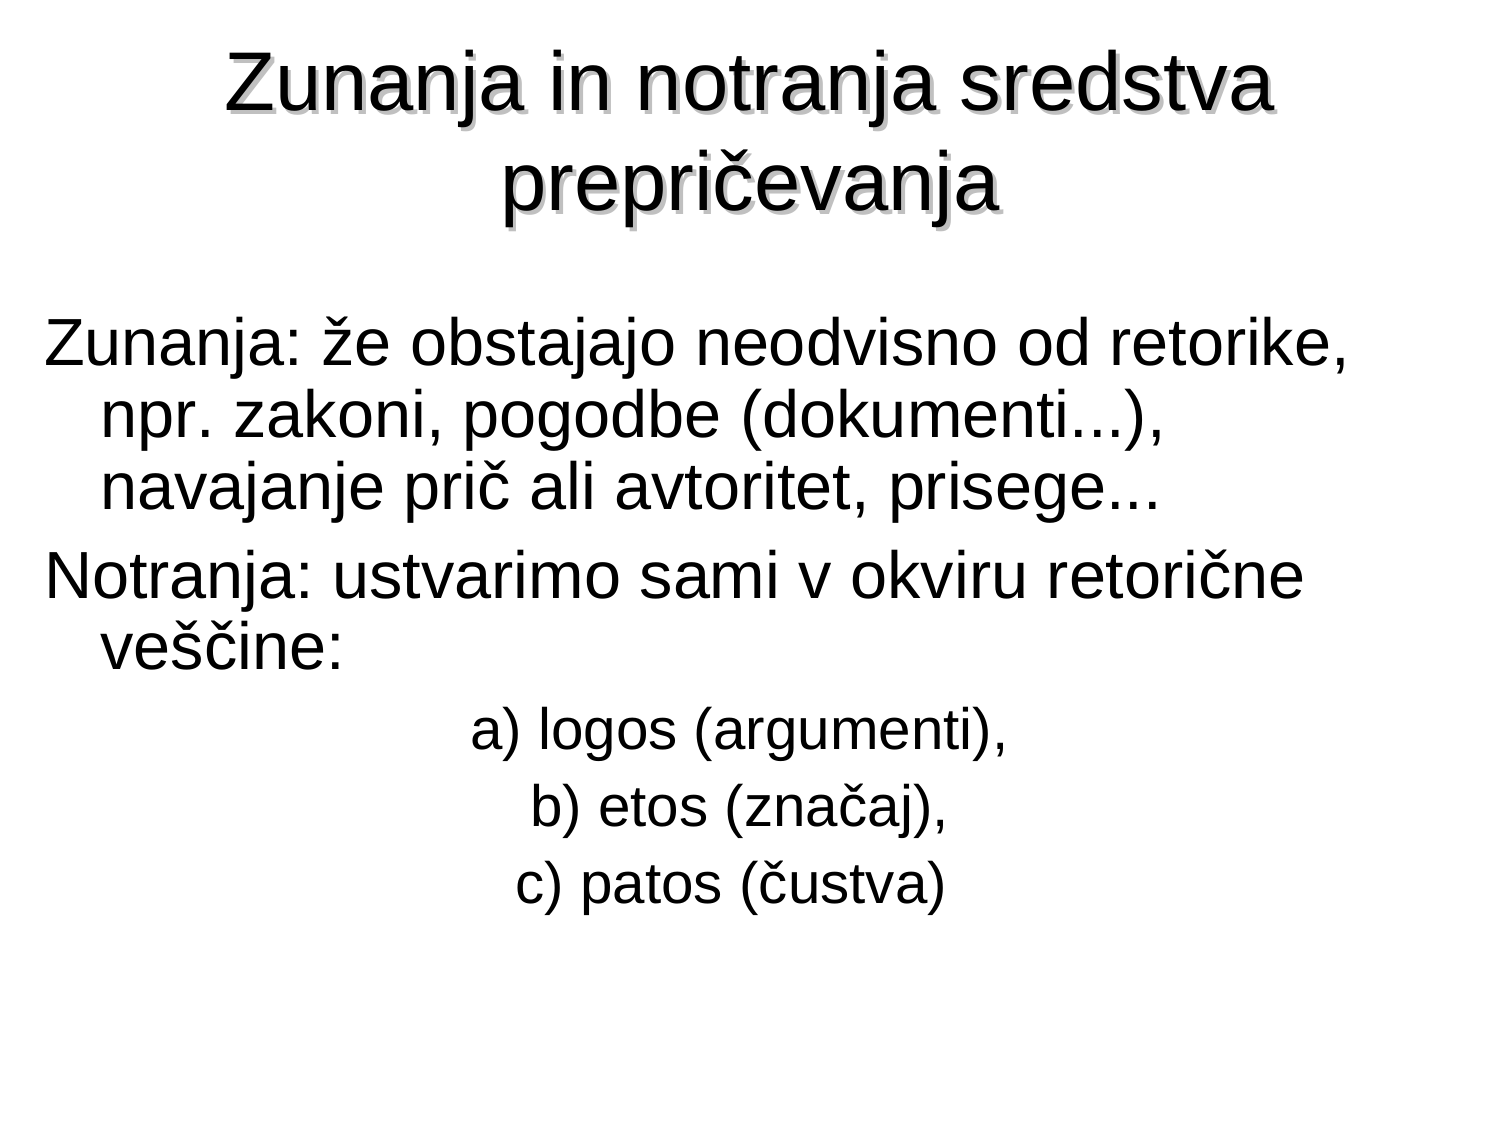

# Zunanja in notranja sredstva prepričevanja
Zunanja: že obstajajo neodvisno od retorike, npr. zakoni, pogodbe (dokumenti...), navajanje prič ali avtoritet, prisege...
Notranja: ustvarimo sami v okviru retorične veščine:
a) logos (argumenti),
b) etos (značaj),
c) patos (čustva)